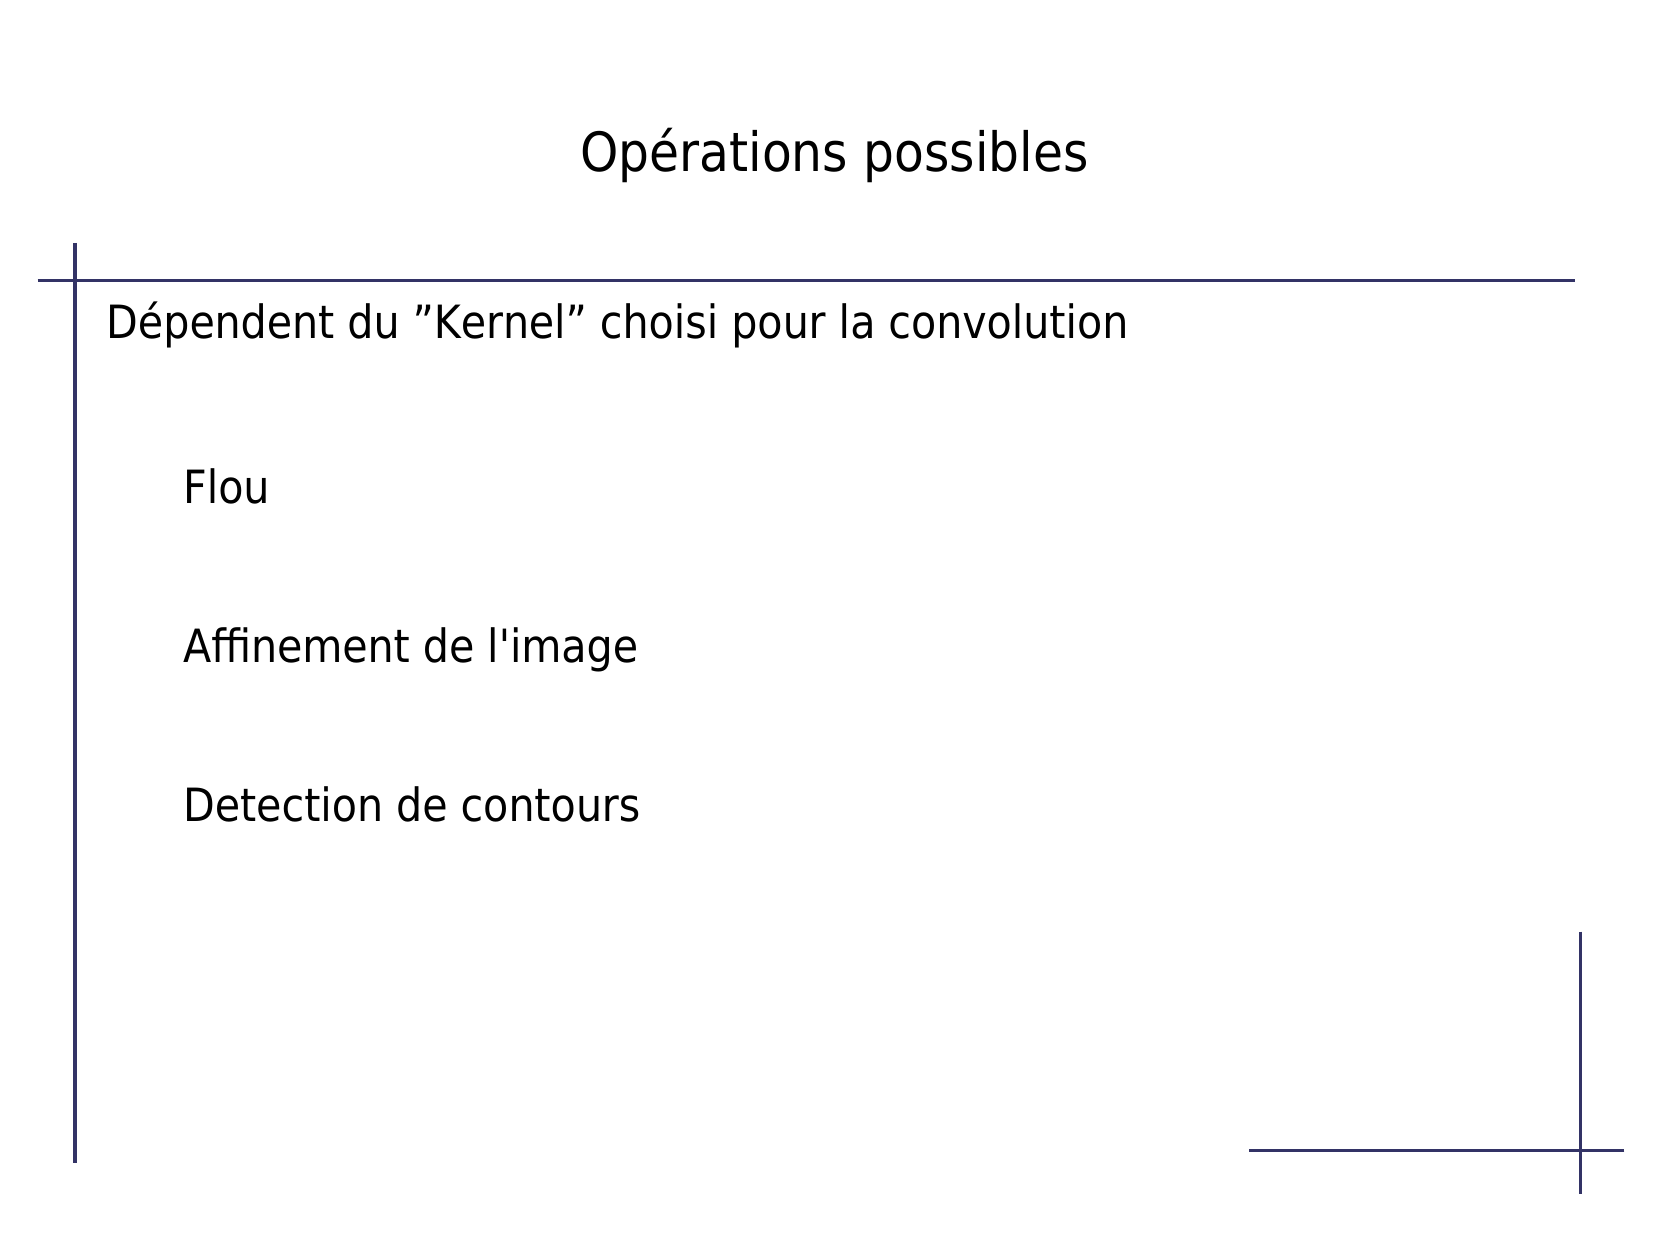

# Opérations possibles
Dépendent du ”Kernel” choisi pour la convolution
Flou
Affinement de l'image
Detection de contours